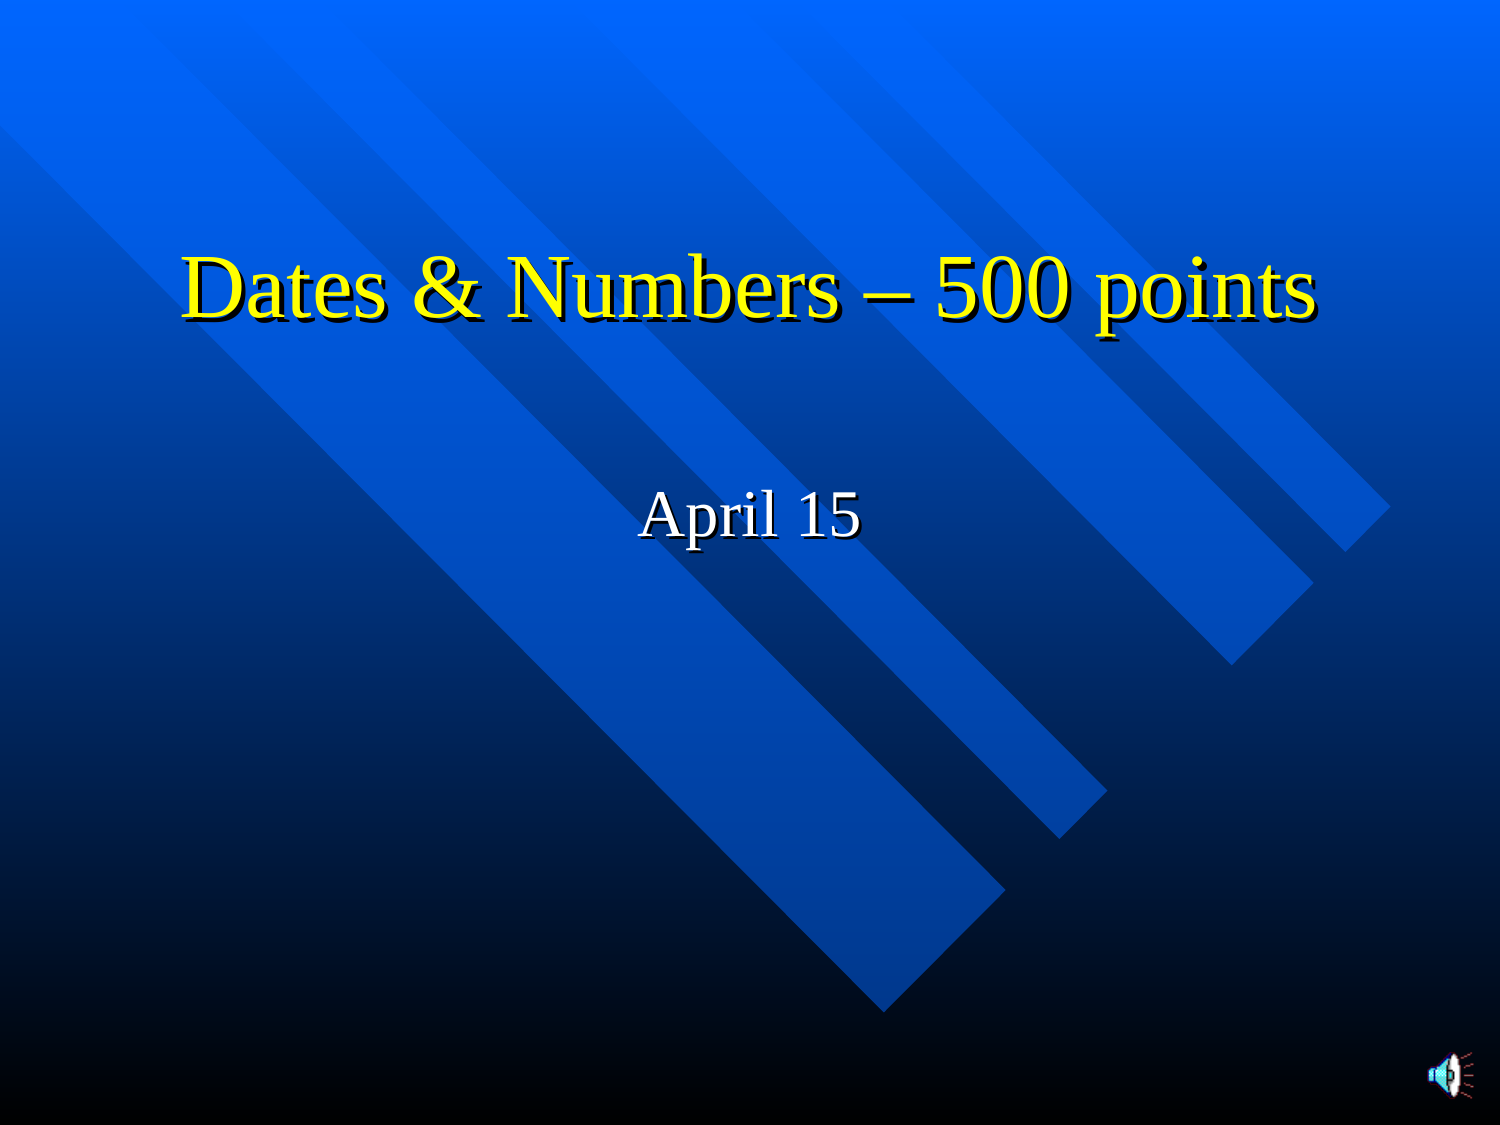

# Dates & Numbers – 500 points
April 15